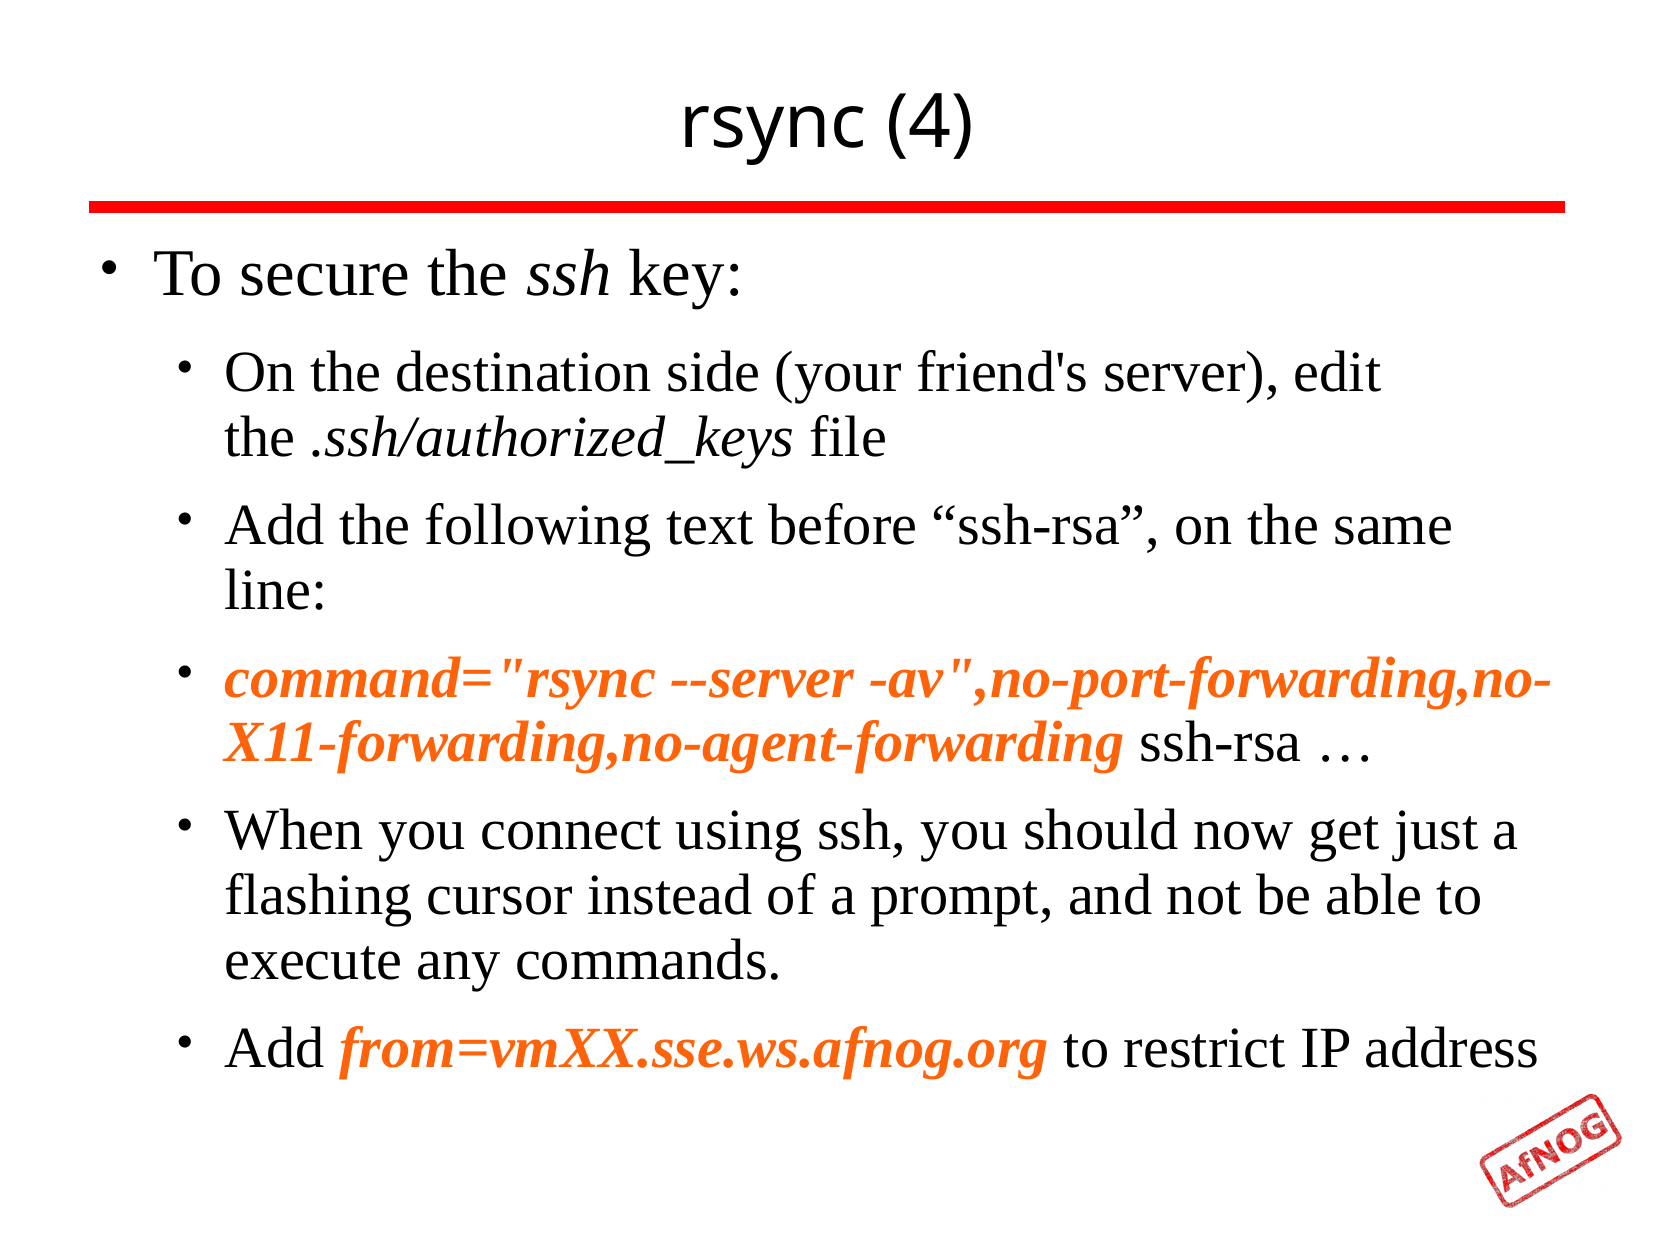

# rsync (4)
To secure the ssh key:
On the destination side (your friend's server), edit the .ssh/authorized_keys file
Add the following text before “ssh-rsa”, on the same line:
command="rsync --server -av",no-port-forwarding,no-X11-forwarding,no-agent-forwarding ssh-rsa …
When you connect using ssh, you should now get just a flashing cursor instead of a prompt, and not be able to execute any commands.
Add from=vmXX.sse.ws.afnog.org to restrict IP address